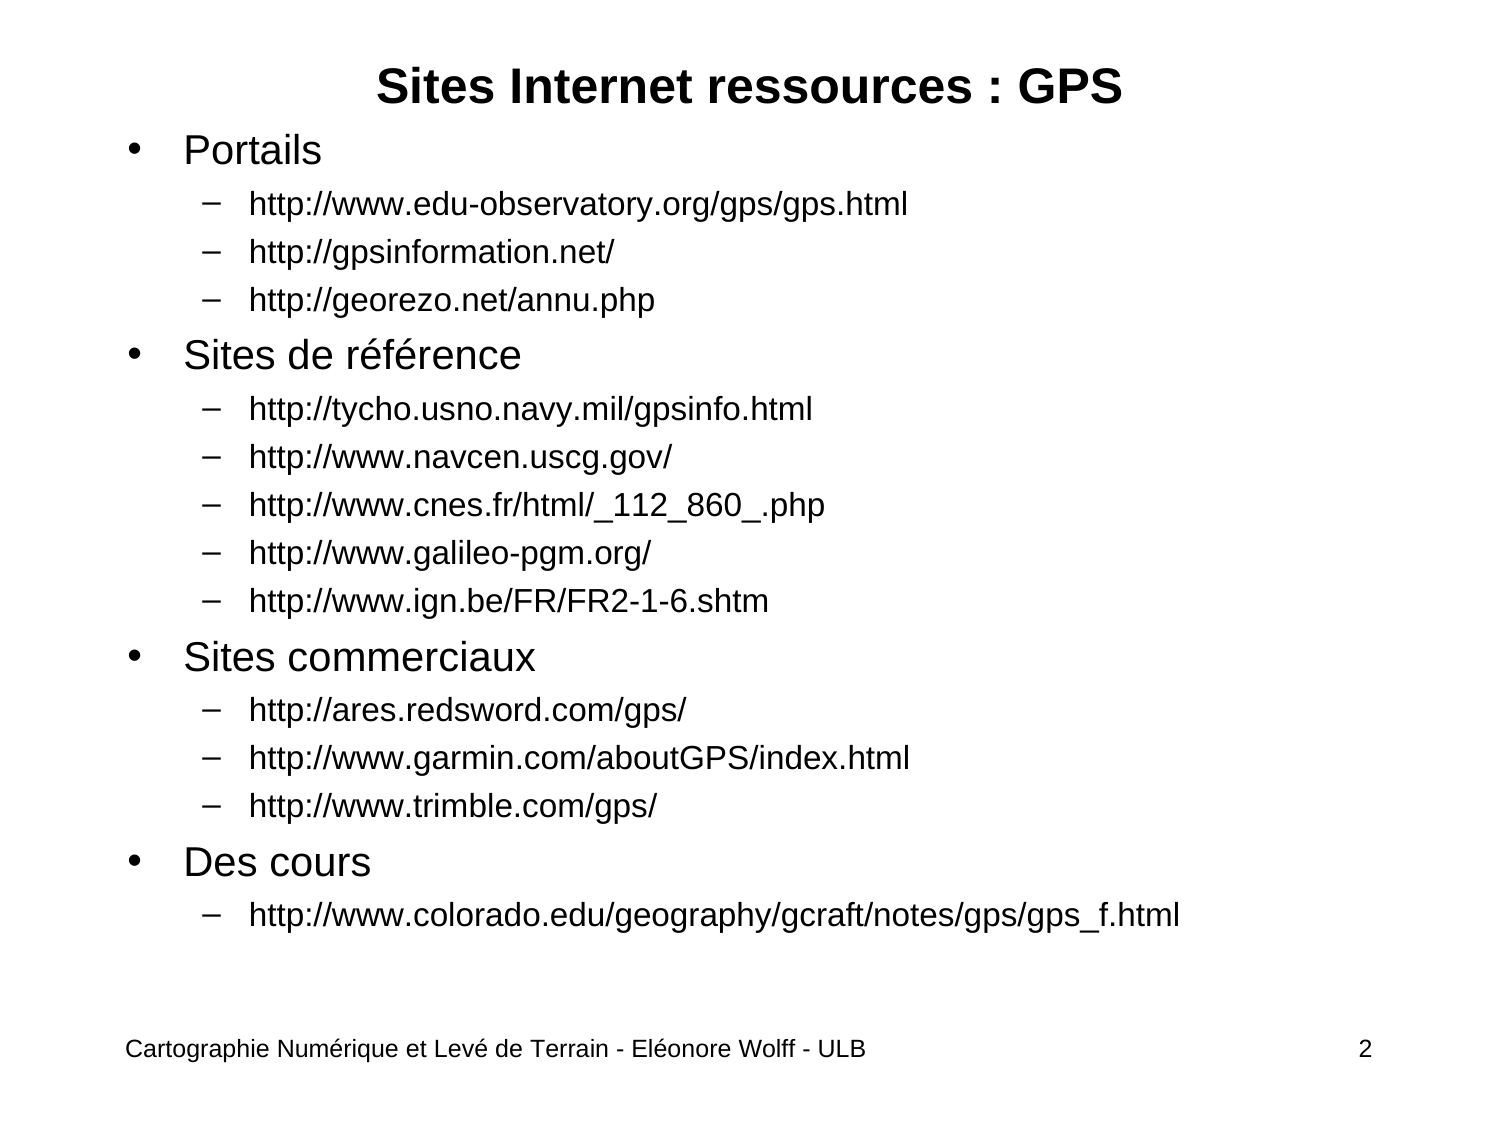

# Sites Internet ressources : GPS
Portails
http://www.edu-observatory.org/gps/gps.html
http://gpsinformation.net/
http://georezo.net/annu.php
Sites de référence
http://tycho.usno.navy.mil/gpsinfo.html
http://www.navcen.uscg.gov/
http://www.cnes.fr/html/_112_860_.php
http://www.galileo-pgm.org/
http://www.ign.be/FR/FR2-1-6.shtm
Sites commerciaux
http://ares.redsword.com/gps/
http://www.garmin.com/aboutGPS/index.html
http://www.trimble.com/gps/
Des cours
http://www.colorado.edu/geography/gcraft/notes/gps/gps_f.html
Cartographie Numérique et Levé de Terrain - Eléonore Wolff - ULB